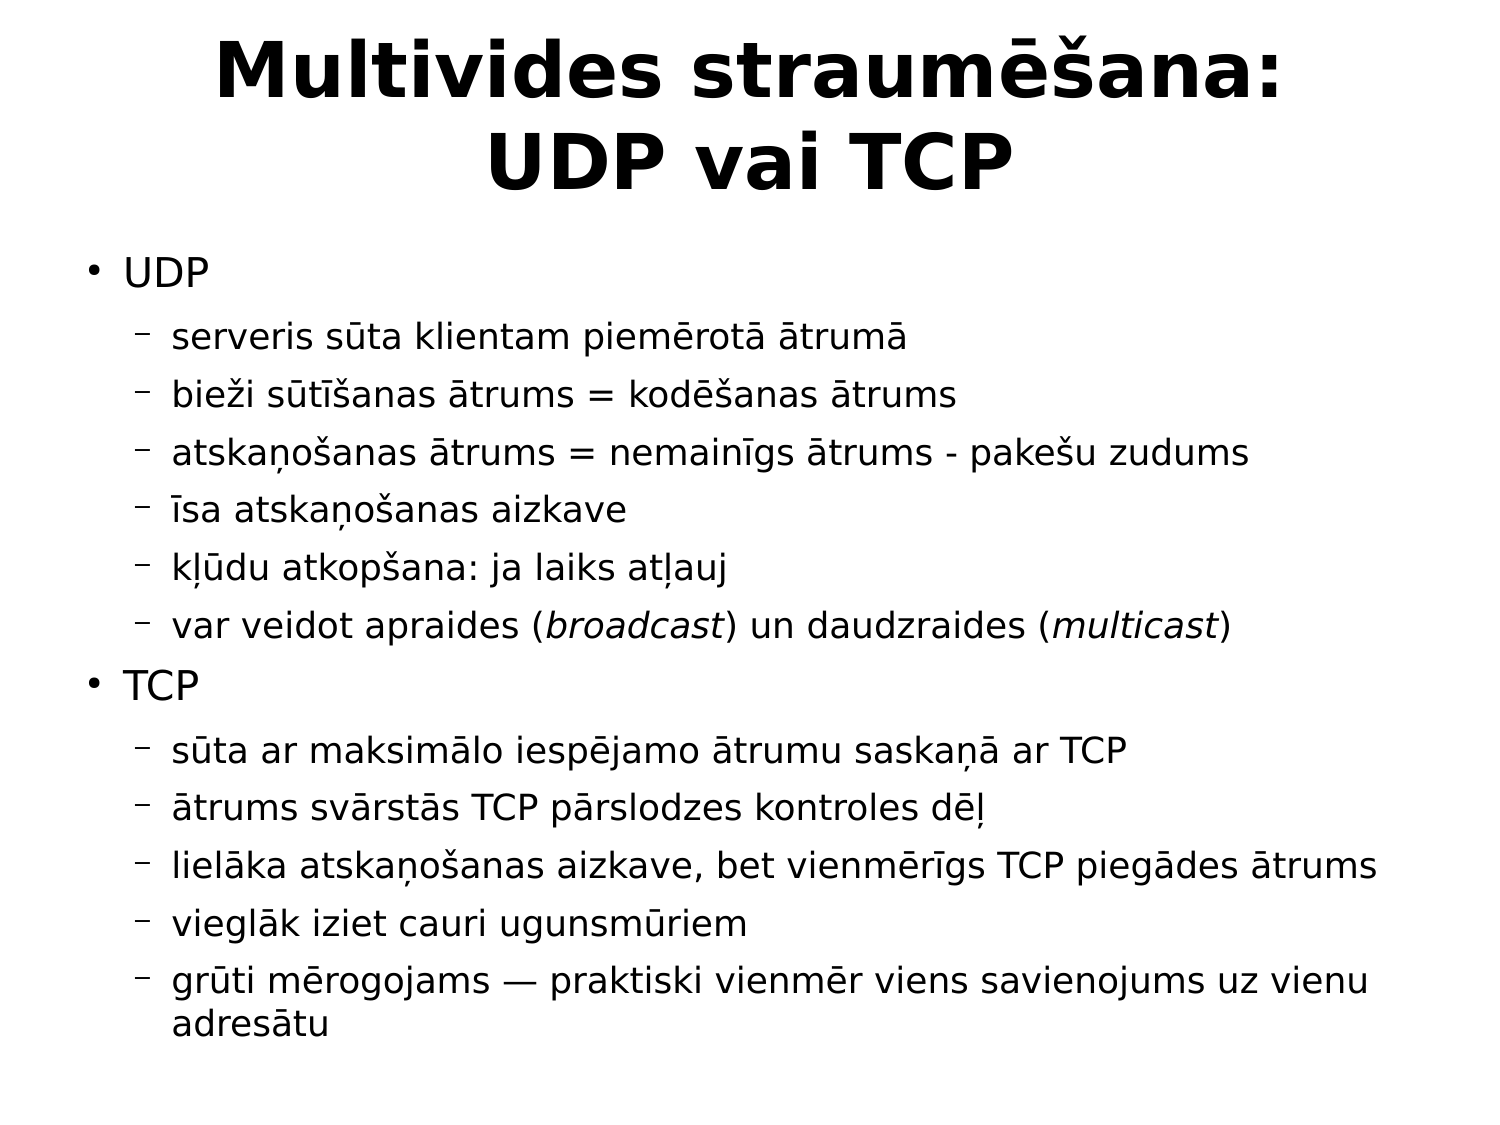

# Multivides straumēšana: UDP vai TCP
UDP
serveris sūta klientam piemērotā ātrumā
bieži sūtīšanas ātrums = kodēšanas ātrums
atskaņošanas ātrums = nemainīgs ātrums - pakešu zudums
īsa atskaņošanas aizkave
kļūdu atkopšana: ja laiks atļauj
var veidot apraides (broadcast) un daudzraides (multicast)
TCP
sūta ar maksimālo iespējamo ātrumu saskaņā ar TCP
ātrums svārstās TCP pārslodzes kontroles dēļ
lielāka atskaņošanas aizkave, bet vienmērīgs TCP piegādes ātrums
vieglāk iziet cauri ugunsmūriem
grūti mērogojams — praktiski vienmēr viens savienojums uz vienu adresātu